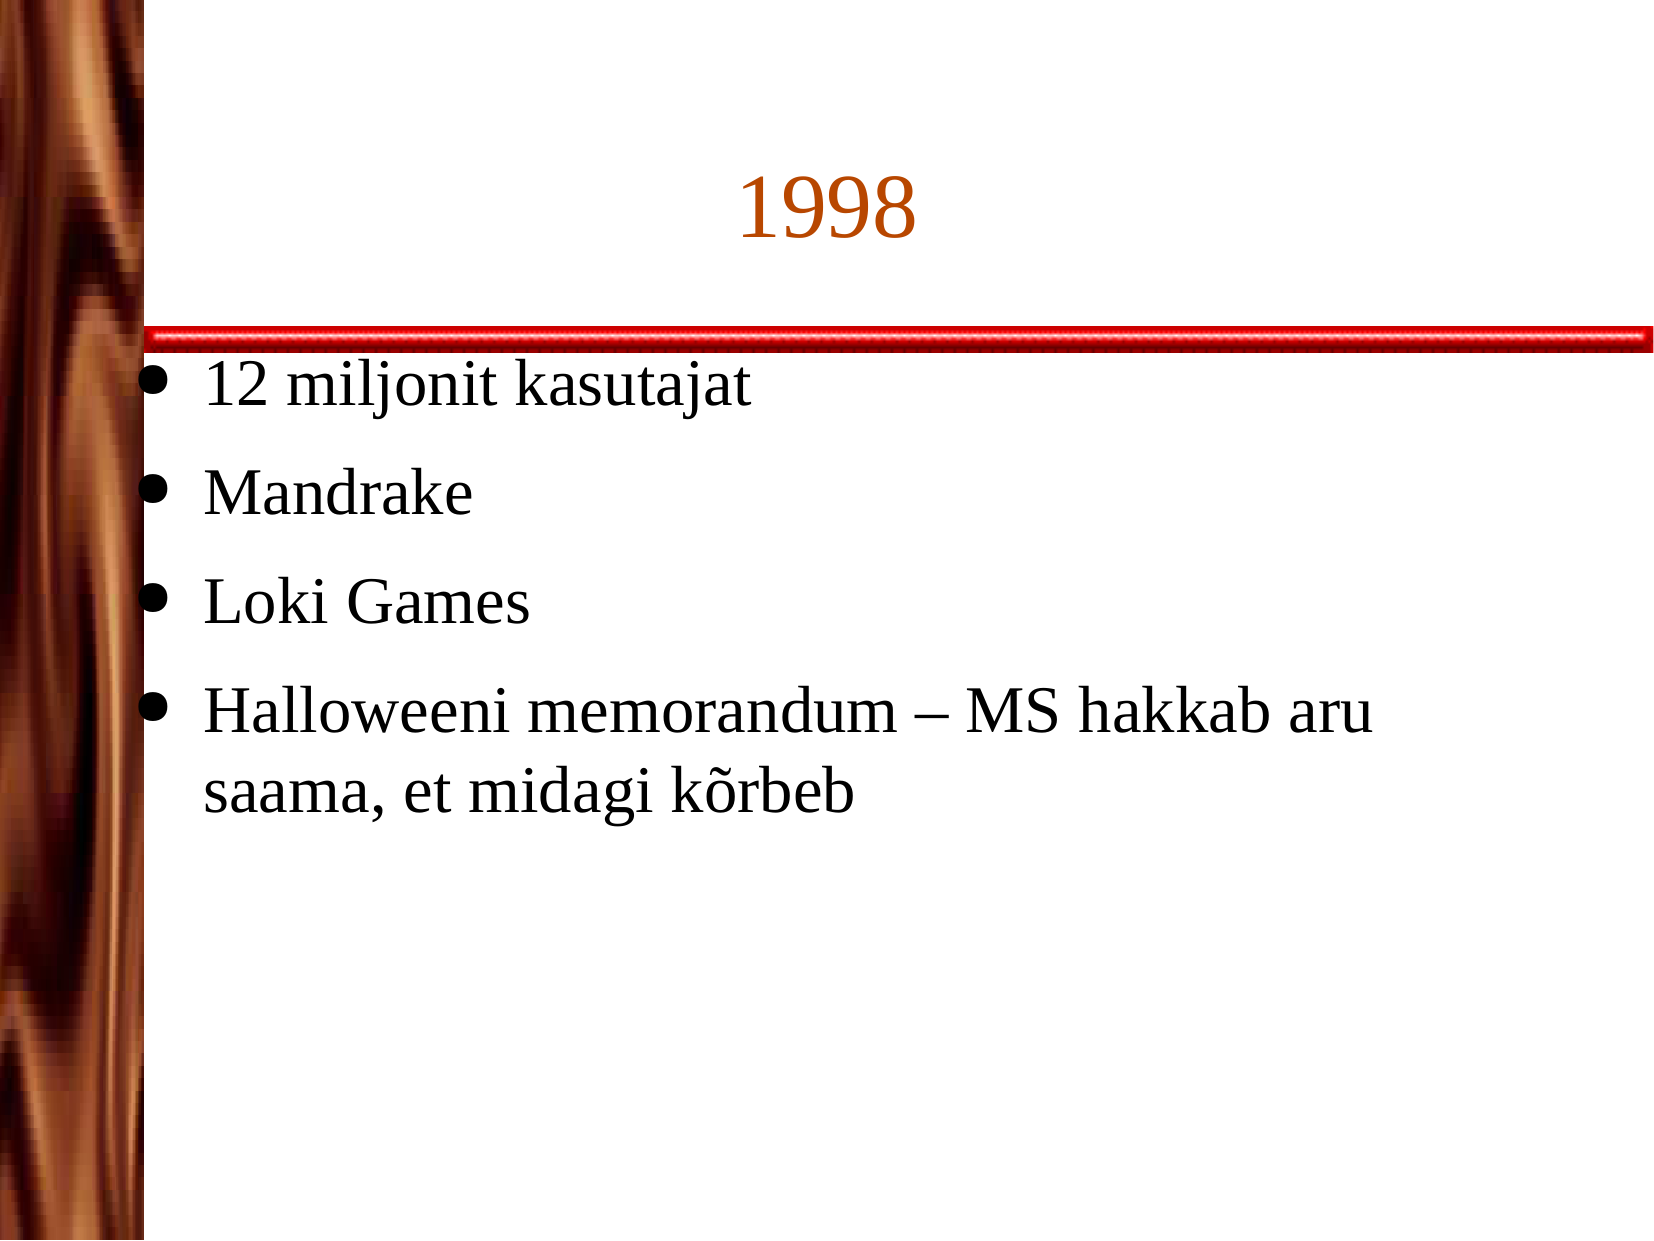

# 1998
12 miljonit kasutajat
Mandrake
Loki Games
Halloweeni memorandum – MS hakkab aru saama, et midagi kõrbeb